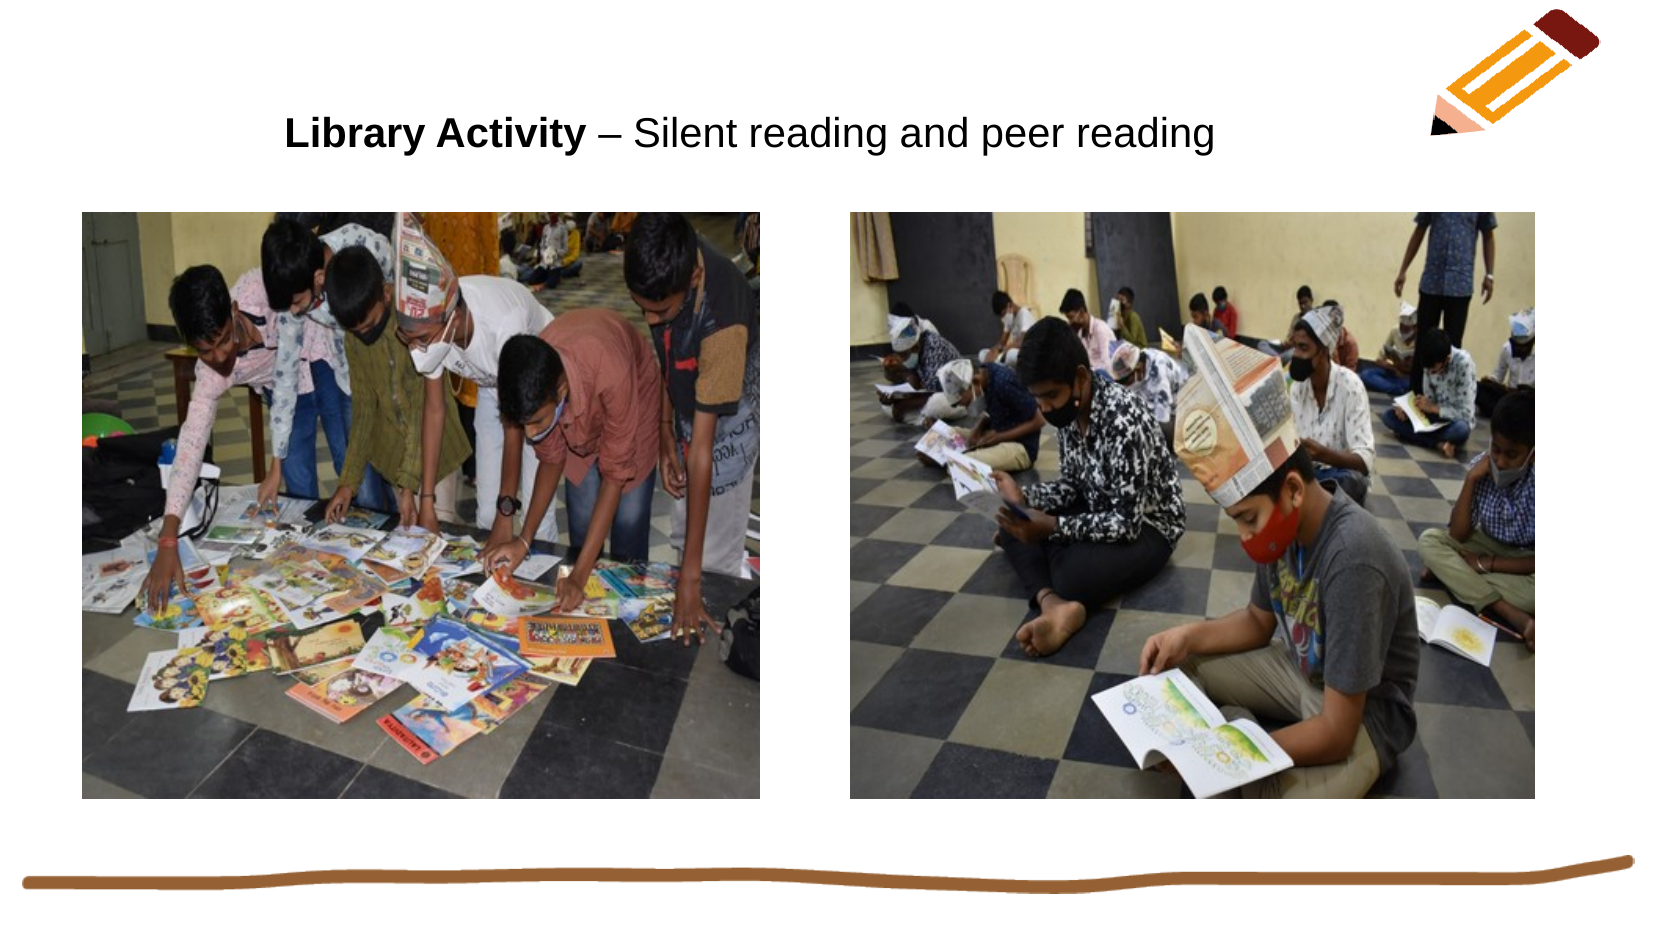

# Library Activity – Silent reading and peer reading